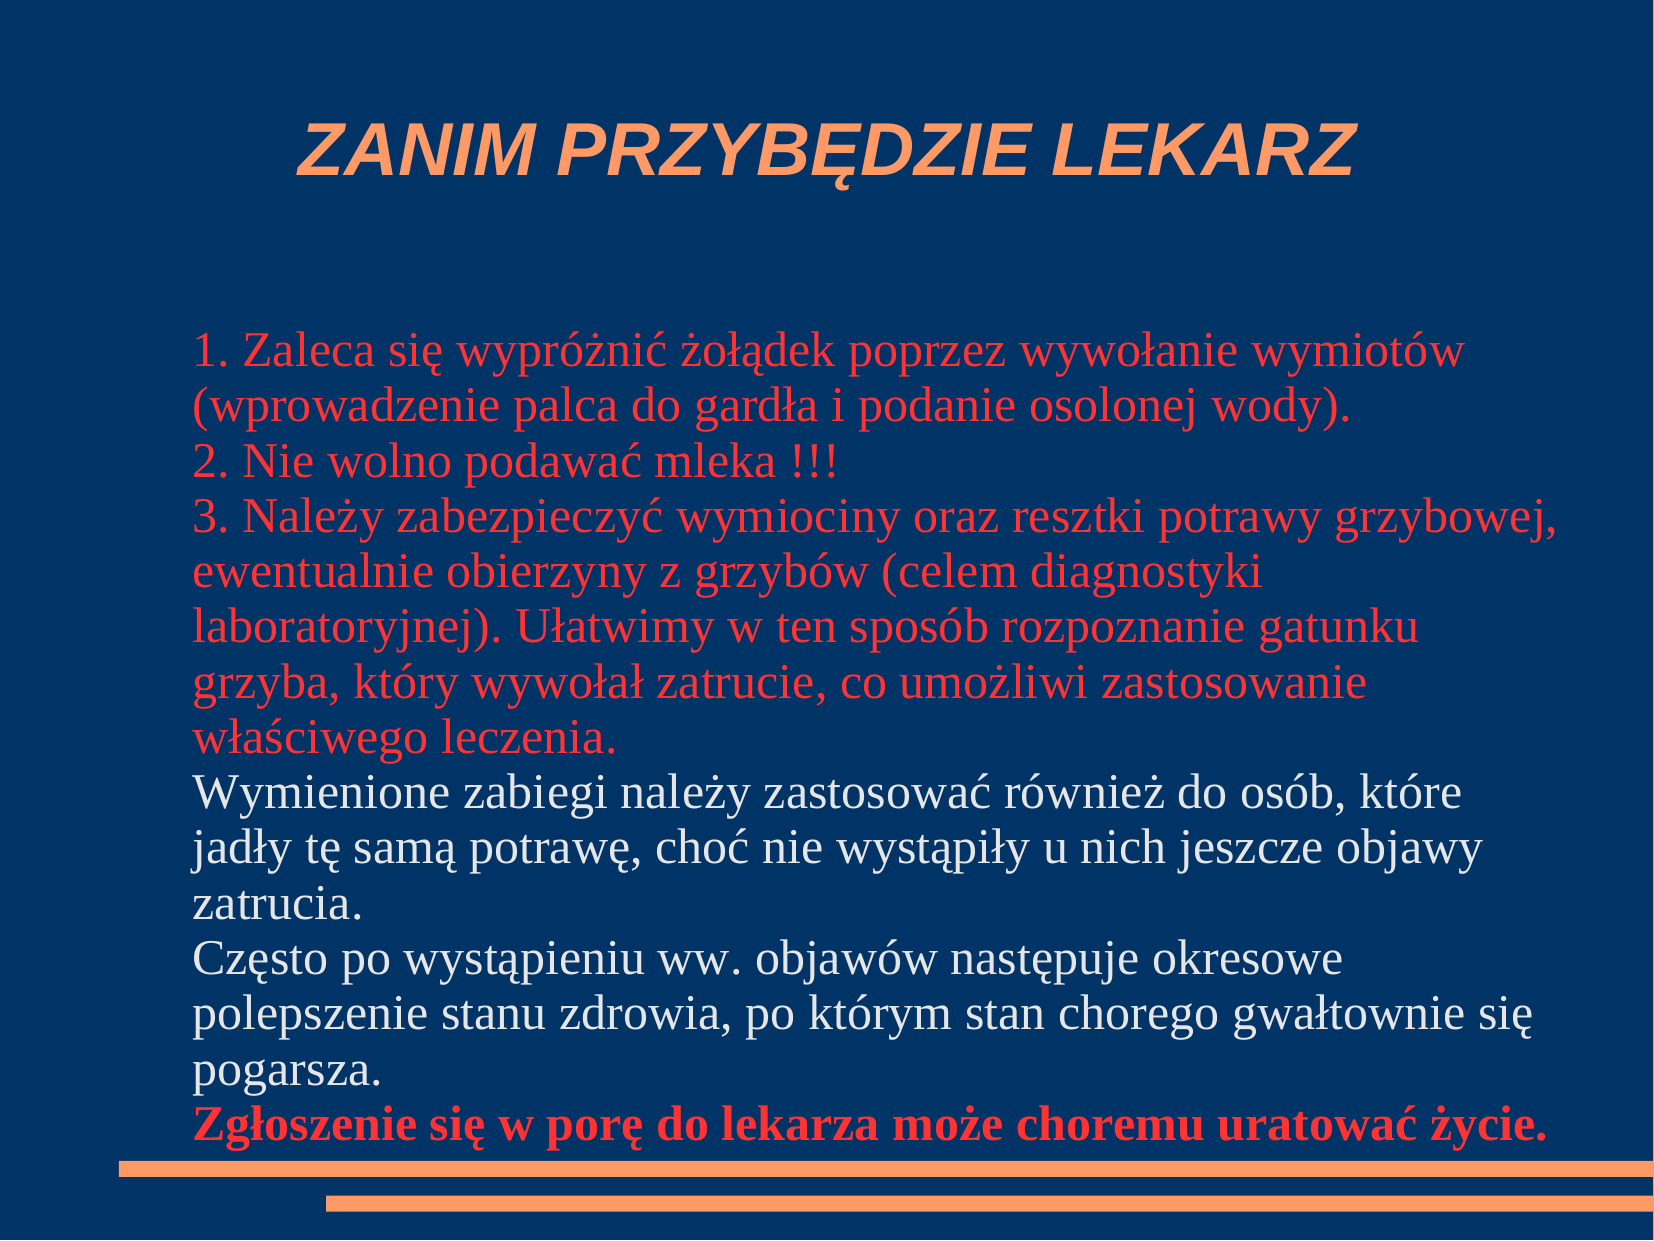

# ZANIM PRZYBĘDZIE LEKARZ
1. Zaleca się wypróżnić żołądek poprzez wywołanie wymiotów (wprowadzenie palca do gardła i podanie osolonej wody).
2. Nie wolno podawać mleka !!!
3. Należy zabezpieczyć wymiociny oraz resztki potrawy grzybowej, ewentualnie obierzyny z grzybów (celem diagnostyki laboratoryjnej). Ułatwimy w ten sposób rozpoznanie gatunku grzyba, który wywołał zatrucie, co umożliwi zastosowanie właściwego leczenia.
Wymienione zabiegi należy zastosować również do osób, które jadły tę samą potrawę, choć nie wystąpiły u nich jeszcze objawy zatrucia.
Często po wystąpieniu ww. objawów następuje okresowe polepszenie stanu zdrowia, po którym stan chorego gwałtownie się pogarsza.
Zgłoszenie się w porę do lekarza może choremu uratować życie.